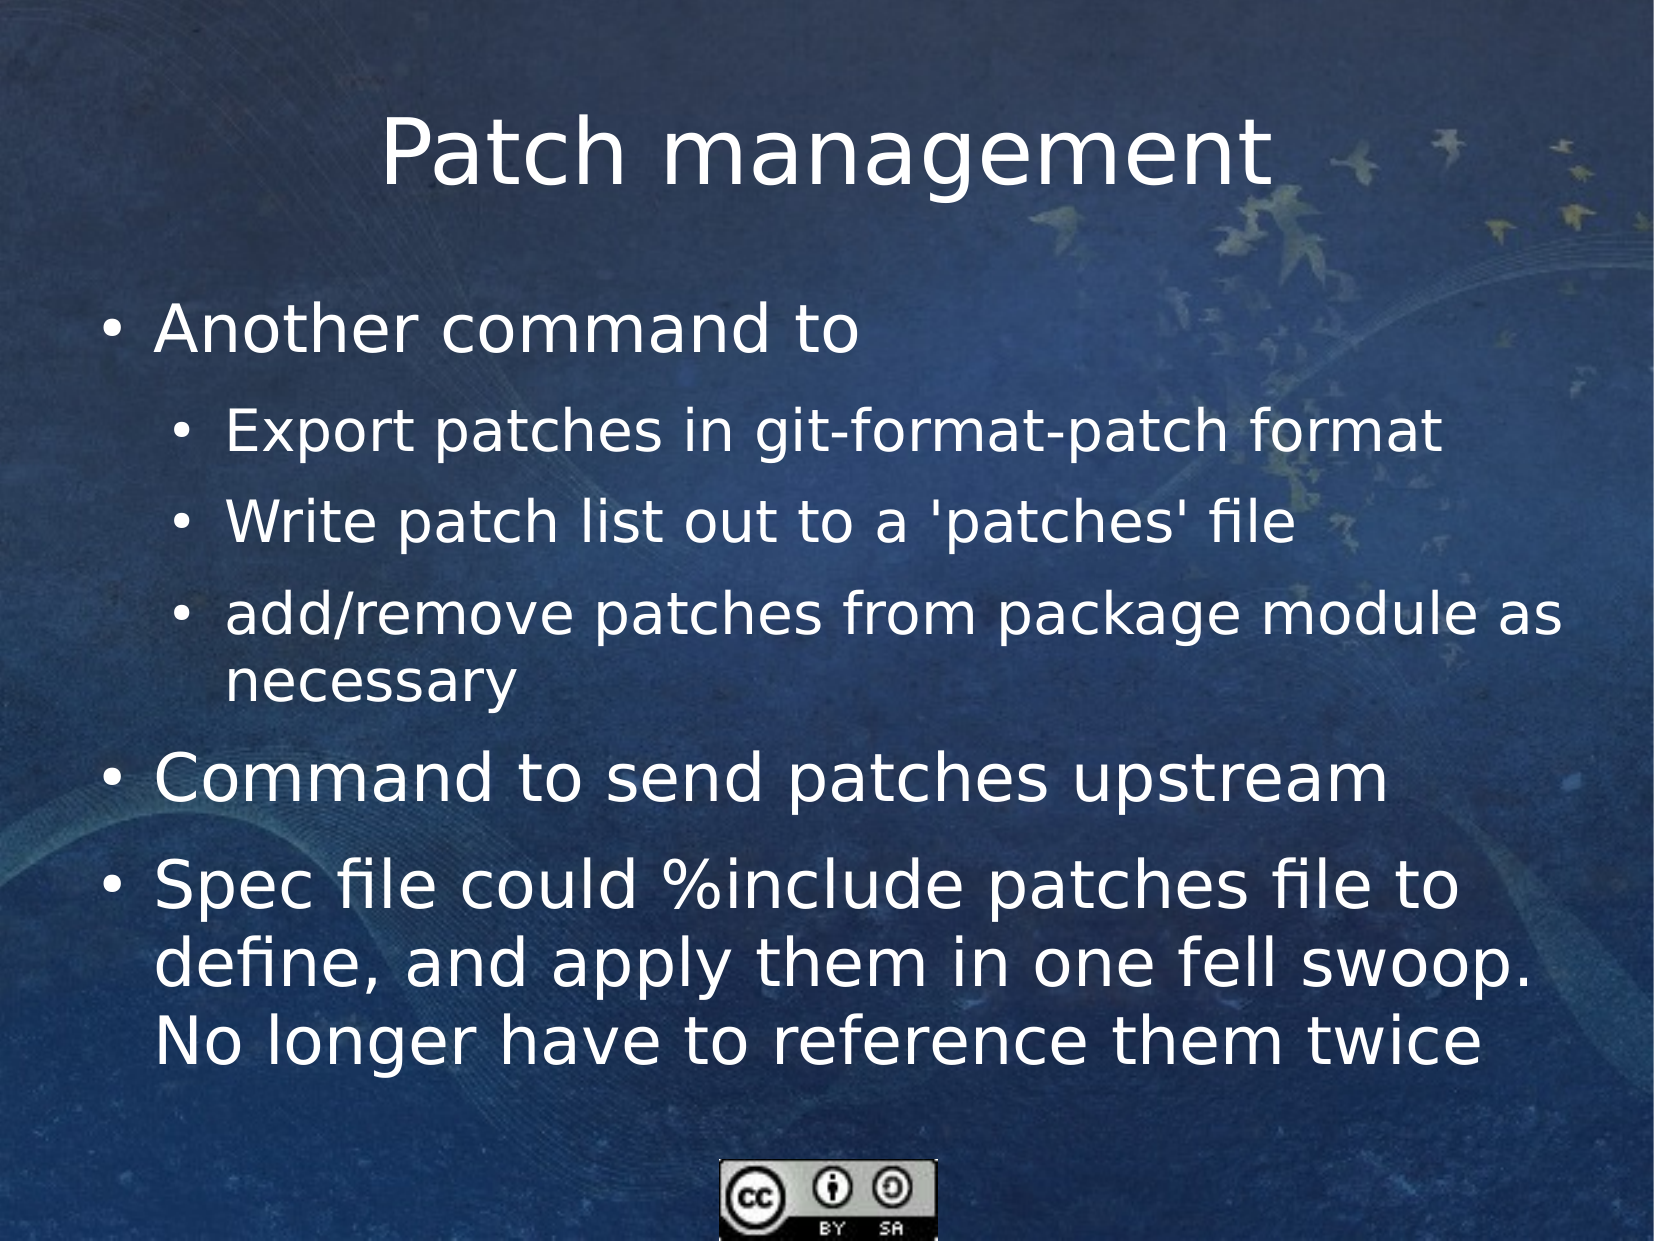

# Patch management
Another command to
Export patches in git-format-patch format
Write patch list out to a 'patches' file
add/remove patches from package module as necessary
Command to send patches upstream
Spec file could %include patches file to define, and apply them in one fell swoop. No longer have to reference them twice